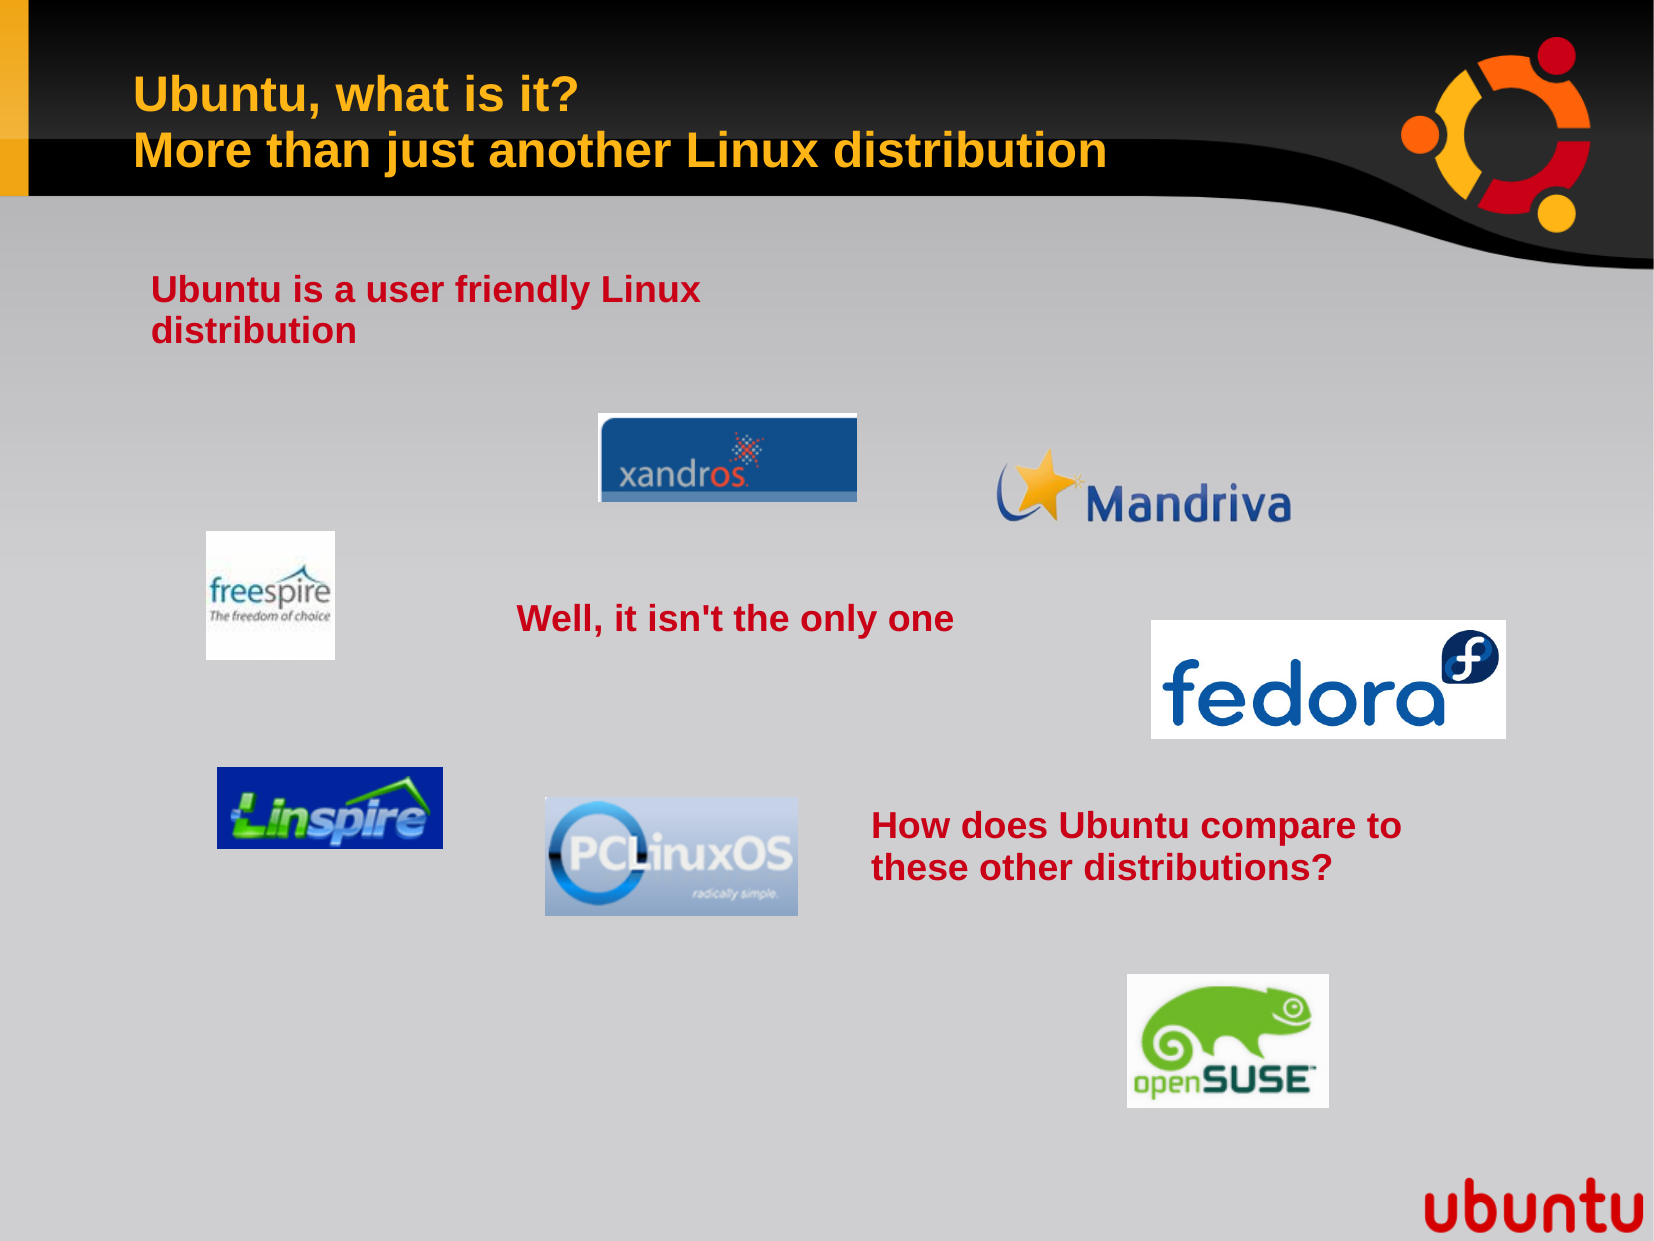

Ubuntu, what is it?
More than just another Linux distribution
Ubuntu is a user friendly Linux distribution
Well, it isn't the only one
How does Ubuntu compare to these other distributions?